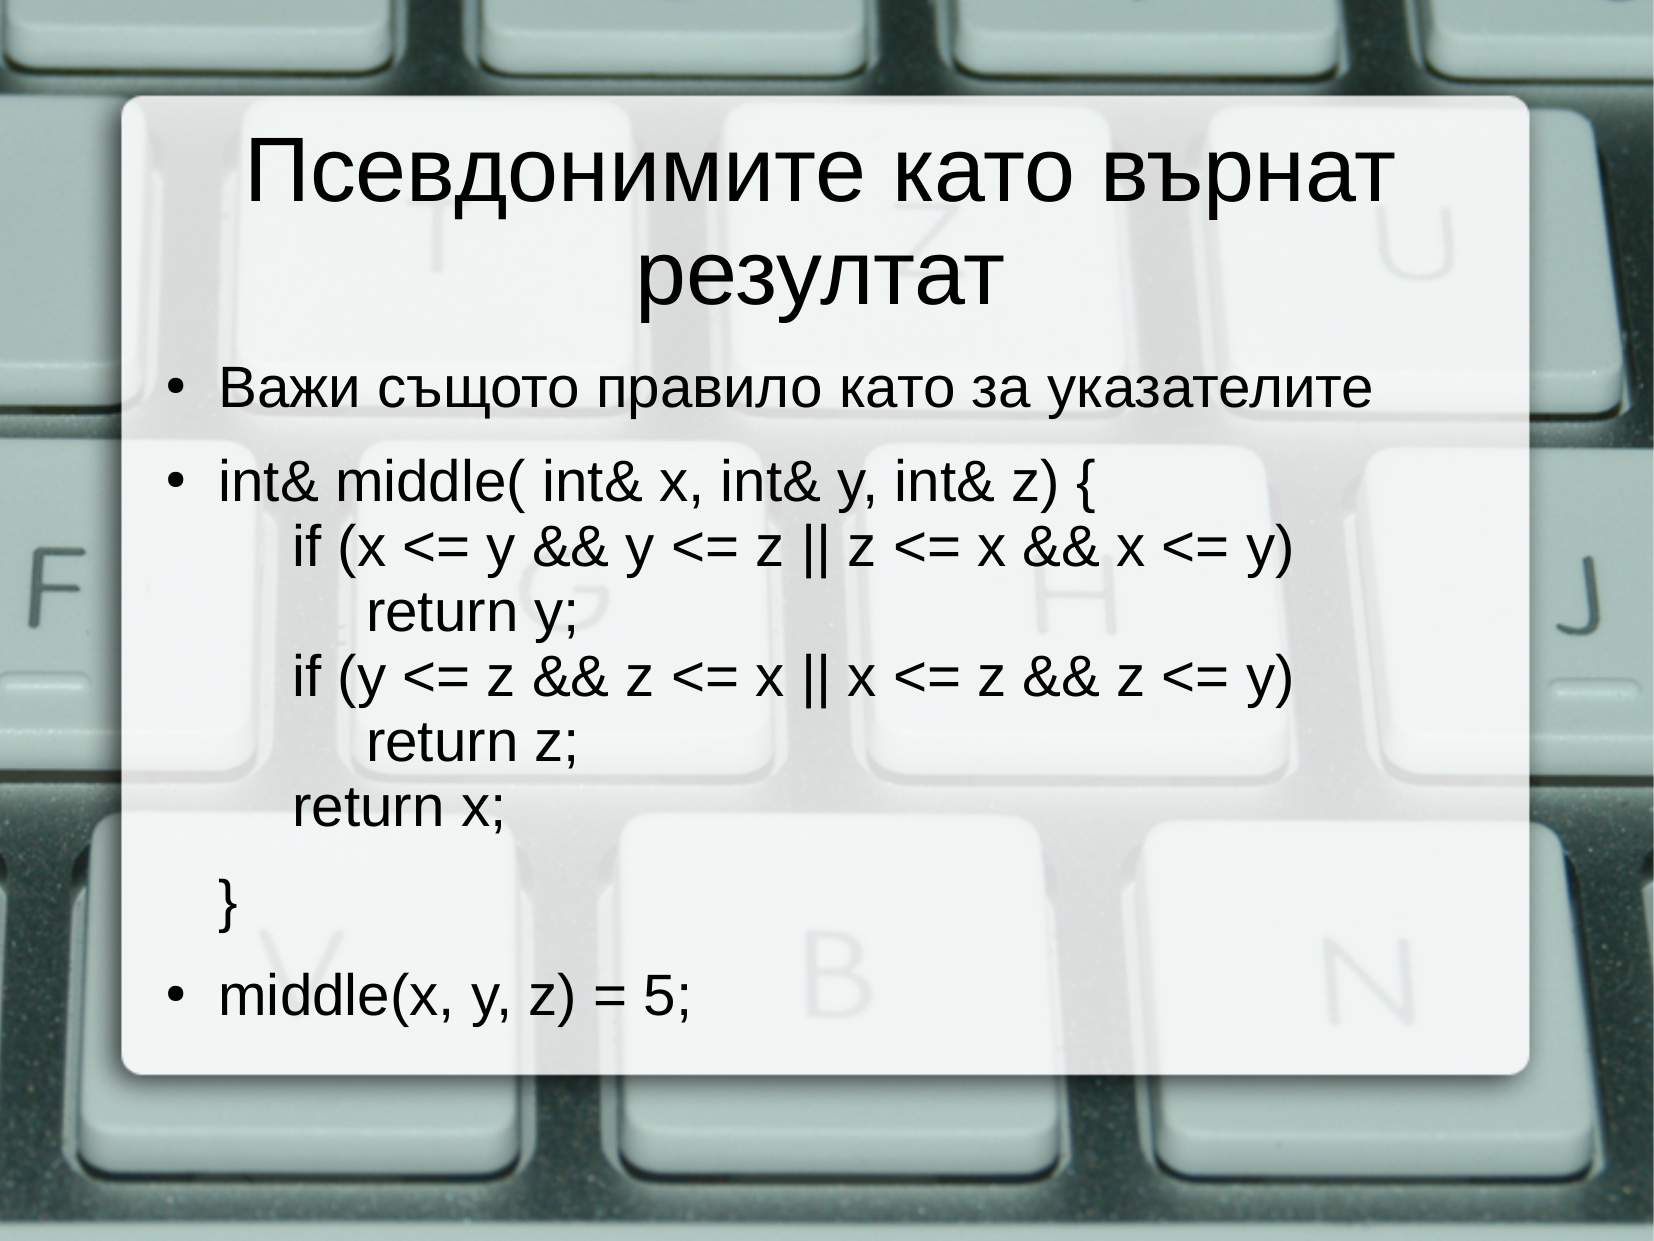

# Псевдонимите като върнат резултат
Важи същото правило като за указателите
int& middle( int& x, int& y, int& z) {
	if (x <= y && y <= z || z <= x && x <= y)
		return y;
	if (y <= z && z <= x || x <= z && z <= y)
		return z;
	return x;
}
middle(x, y, z) = 5;